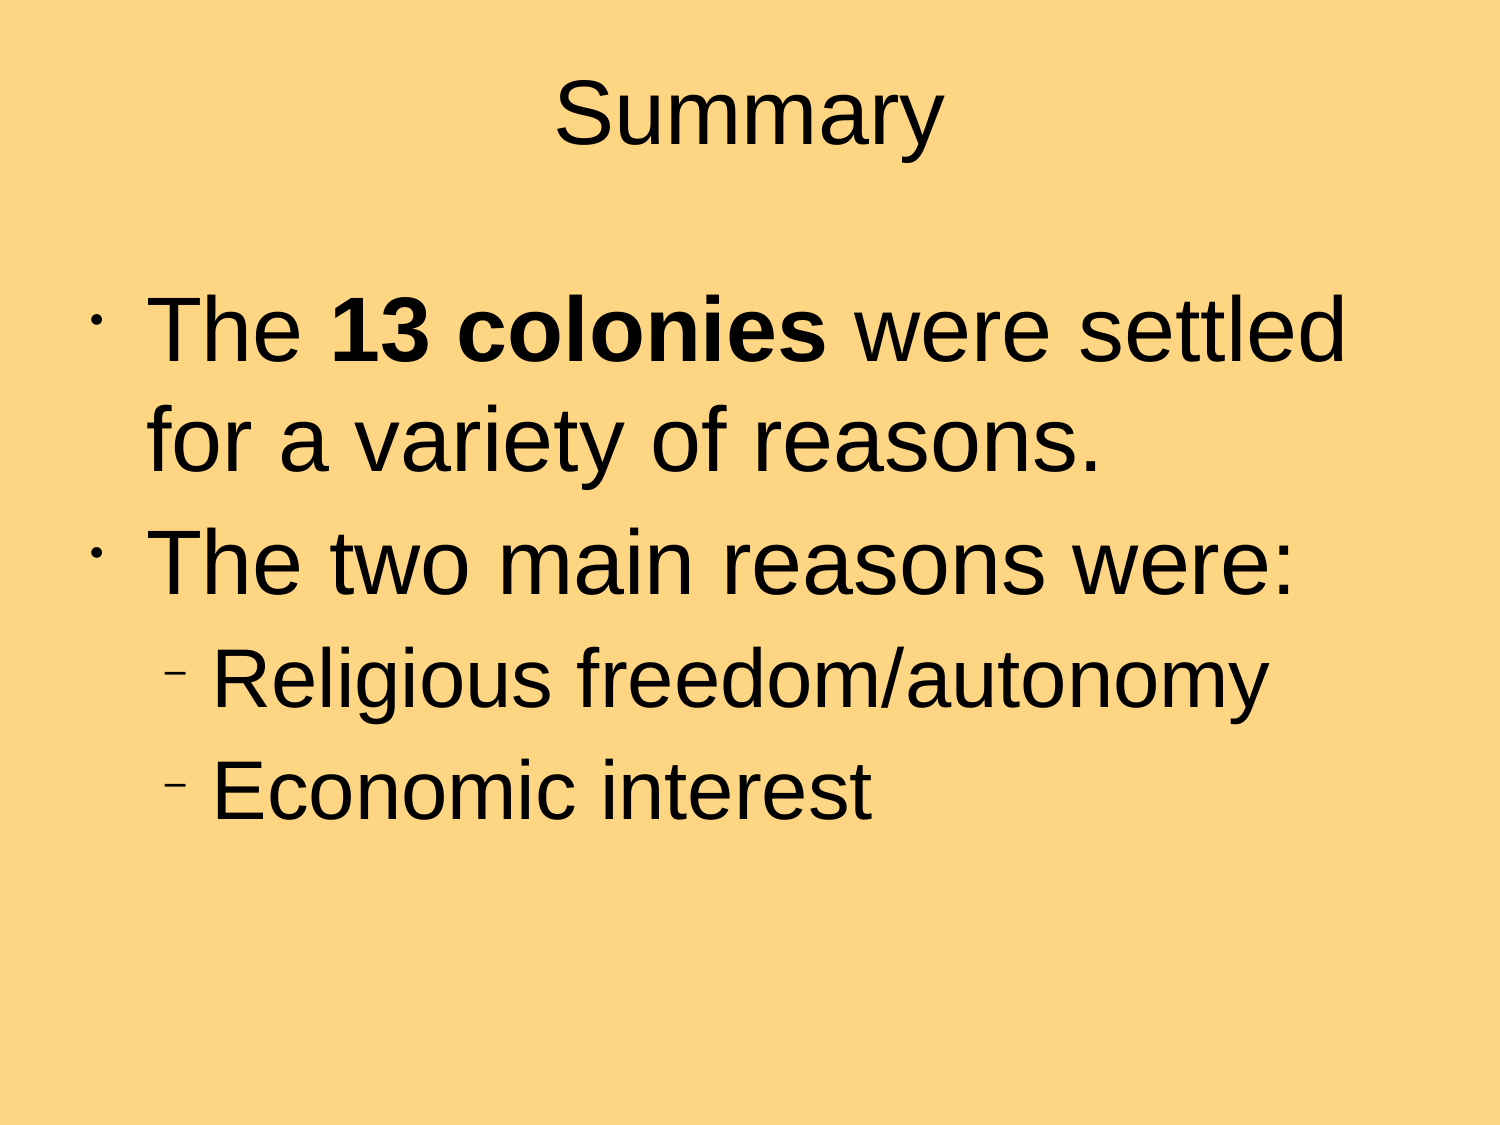

# Summary
The 13 colonies were settled for a variety of reasons.
The two main reasons were:
Religious freedom/autonomy
Economic interest